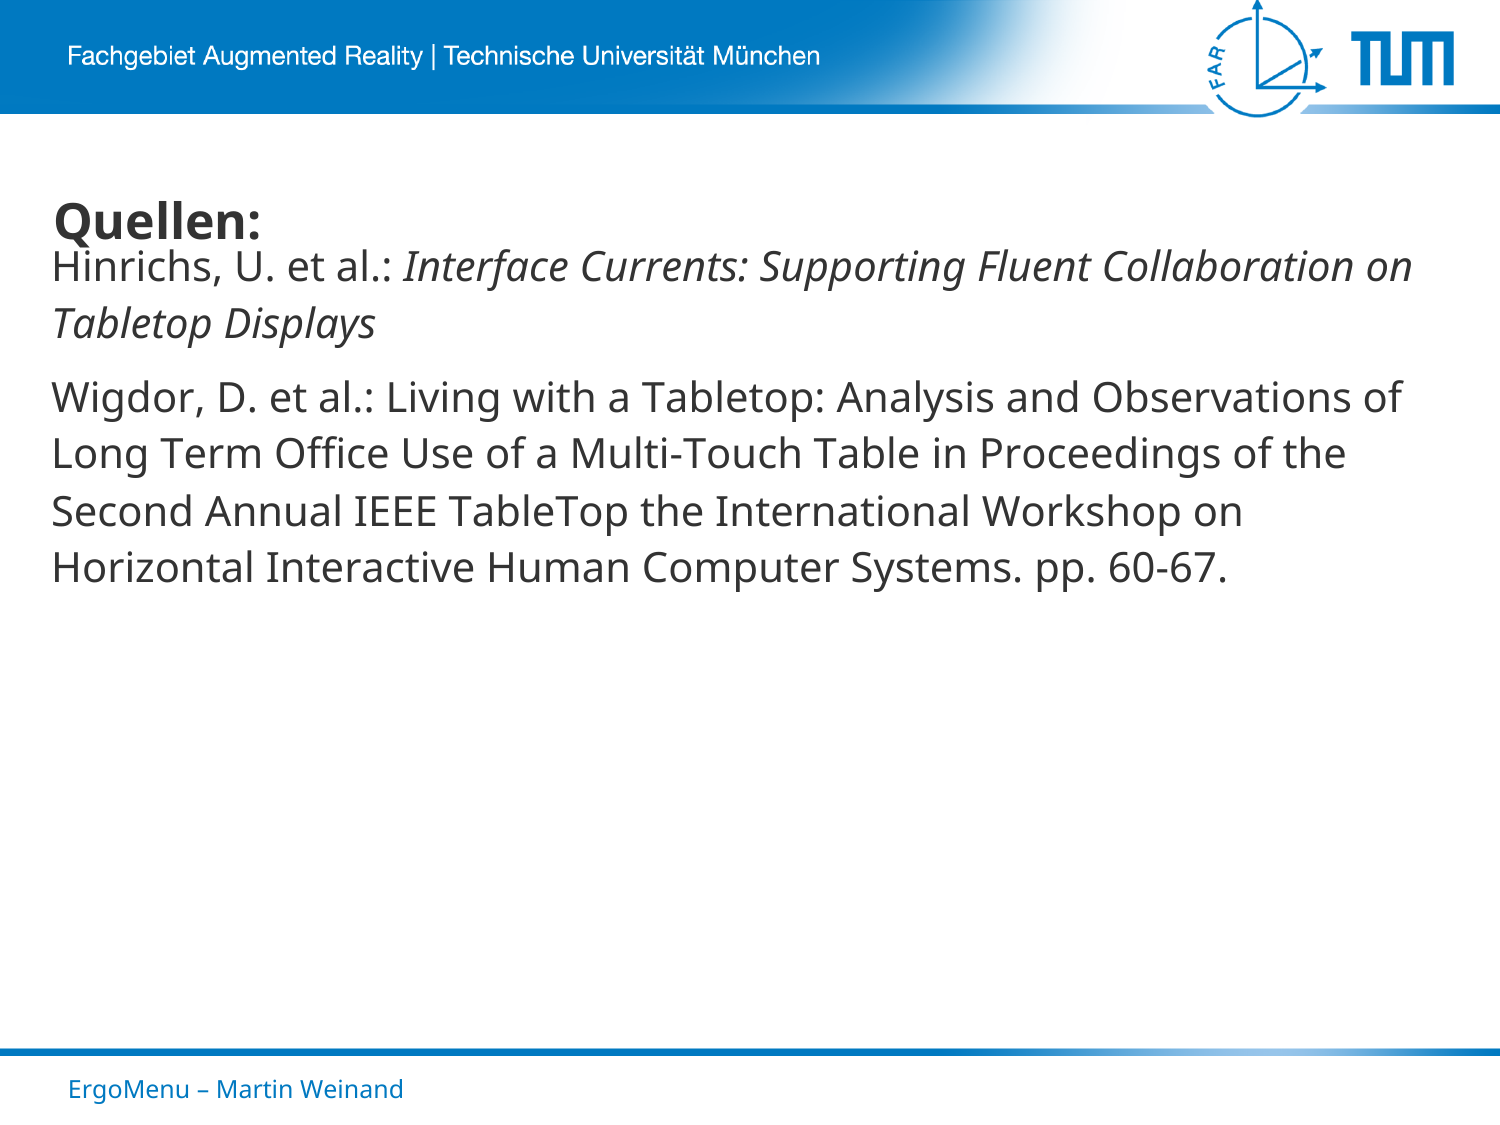

Hinrichs, U. et al.: Interface Currents: Supporting Fluent Collaboration on Tabletop Displays
Wigdor, D. et al.: Living with a Tabletop: Analysis and Observations of Long Term Office Use of a Multi-Touch Table in Proceedings of the Second Annual IEEE TableTop the International Workshop on Horizontal Interactive Human Computer Systems. pp. 60-67.
# Quellen:
ErgoMenu – Martin Weinand